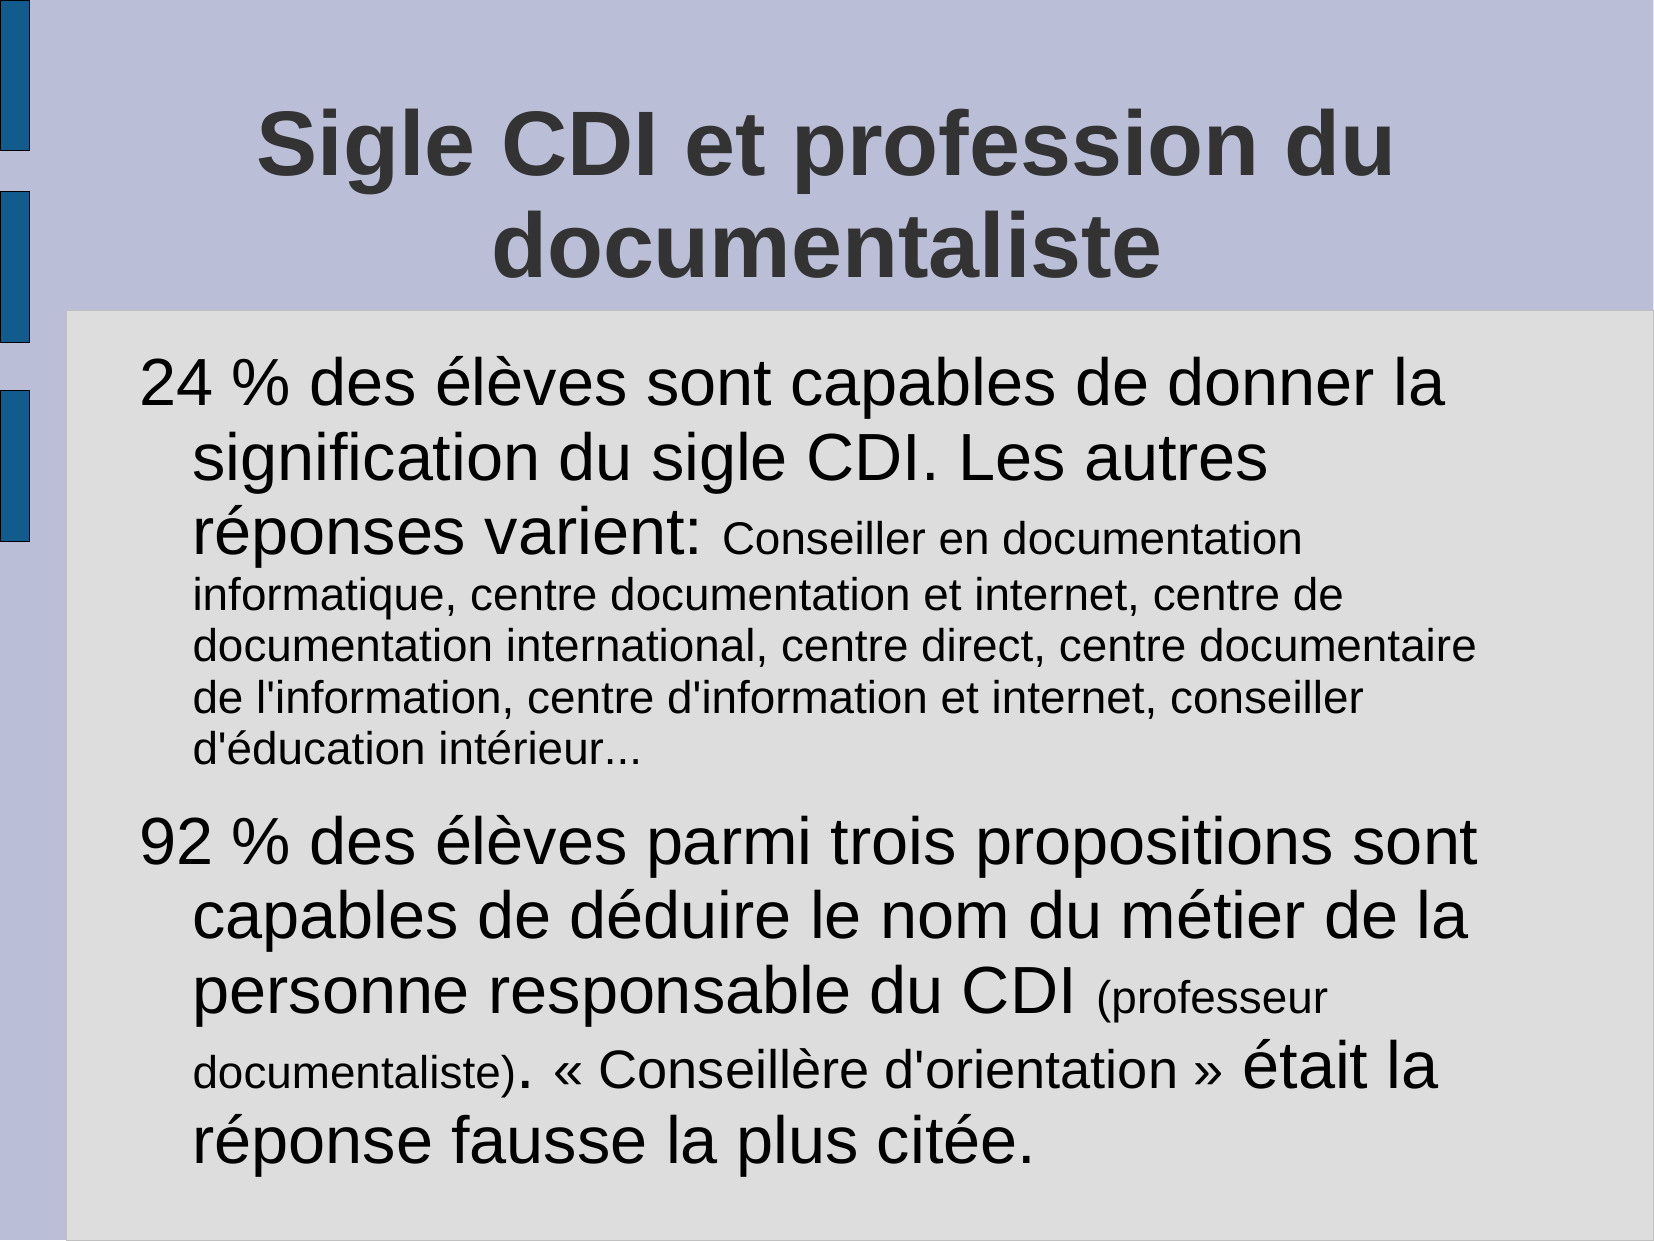

# Sigle CDI et profession du documentaliste
24 % des élèves sont capables de donner la signification du sigle CDI. Les autres réponses varient: Conseiller en documentation informatique, centre documentation et internet, centre de documentation international, centre direct, centre documentaire de l'information, centre d'information et internet, conseiller d'éducation intérieur...
92 % des élèves parmi trois propositions sont capables de déduire le nom du métier de la personne responsable du CDI (professeur documentaliste). « Conseillère d'orientation » était la réponse fausse la plus citée.